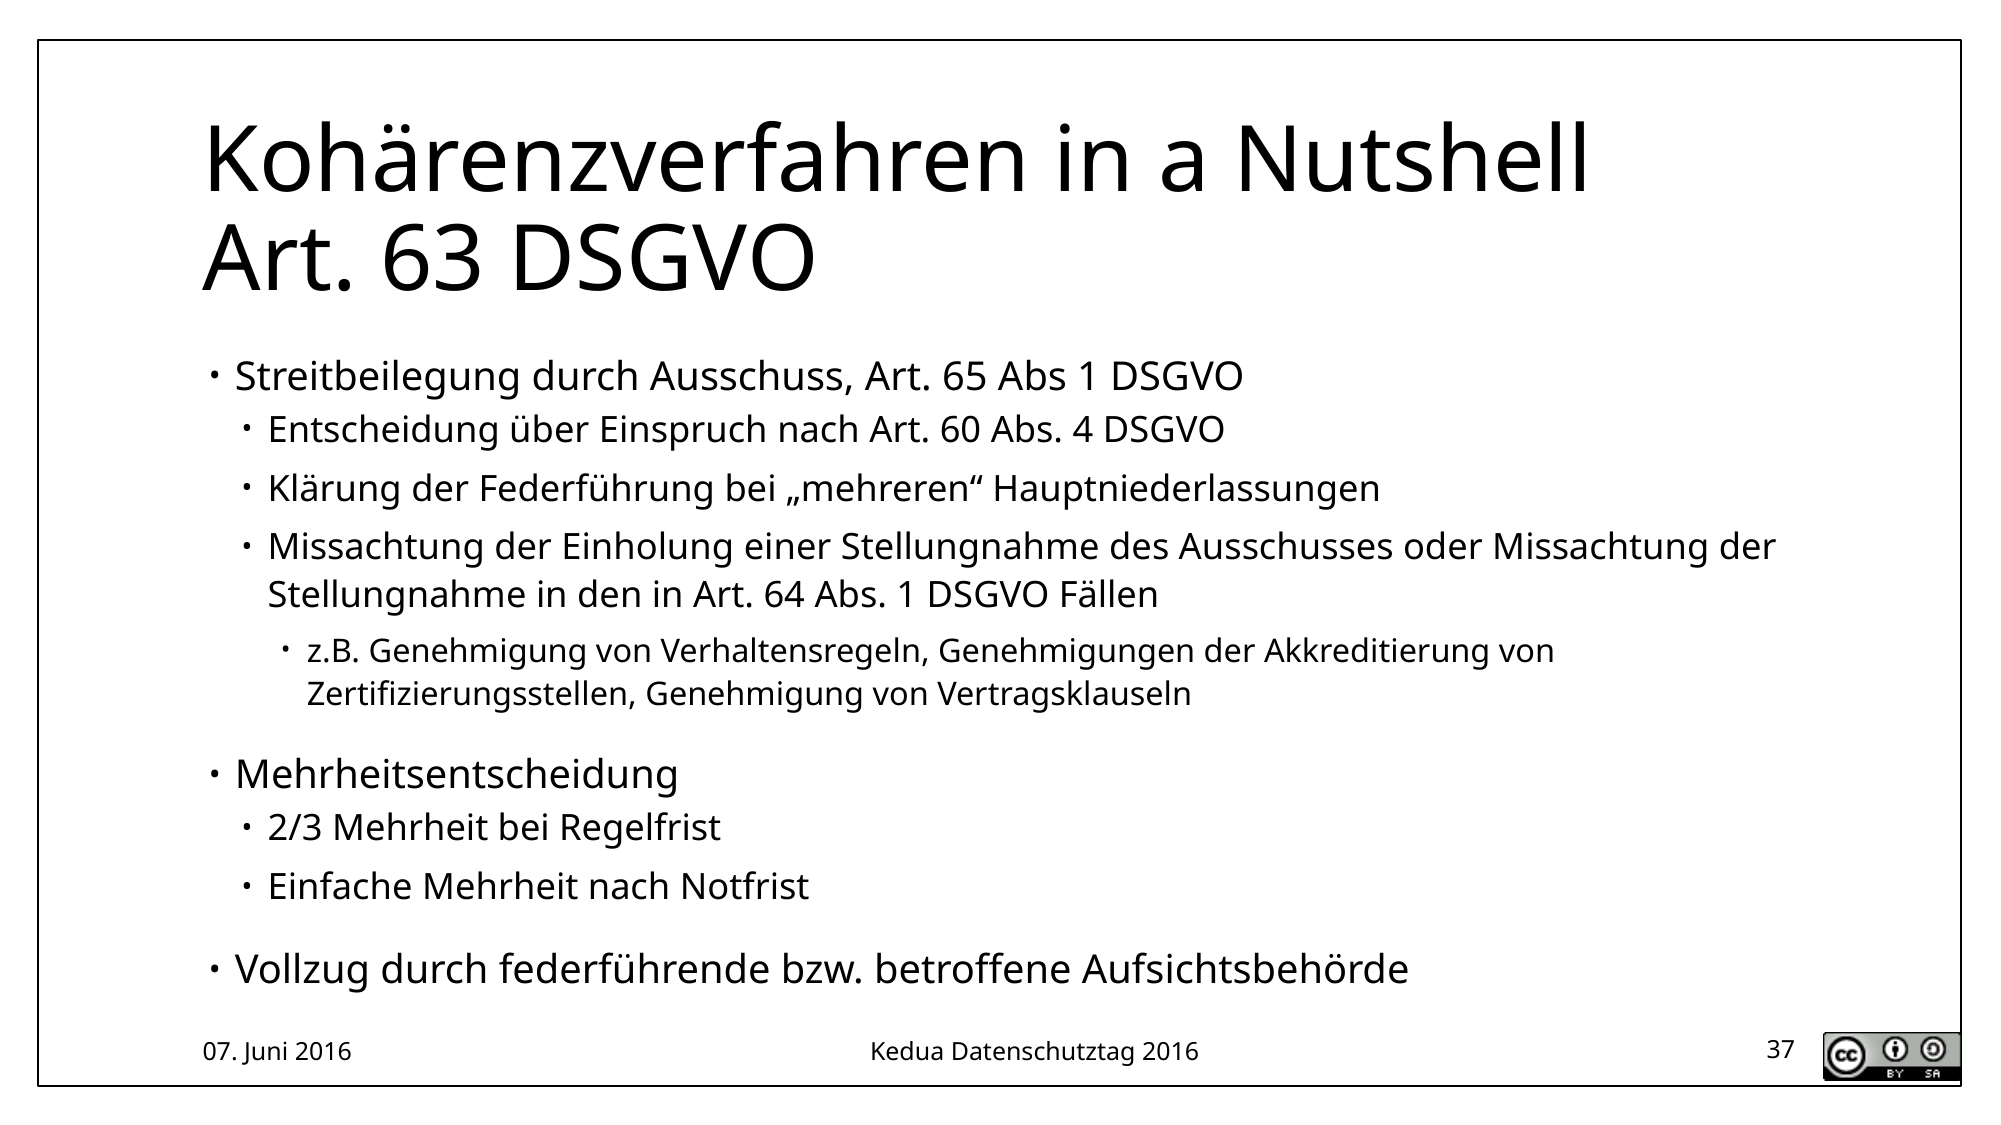

# Kohärenzverfahren in a Nutshell Art. 63 DSGVO
Streitbeilegung durch Ausschuss, Art. 65 Abs 1 DSGVO
Entscheidung über Einspruch nach Art. 60 Abs. 4 DSGVO
Klärung der Federführung bei „mehreren“ Hauptniederlassungen
Missachtung der Einholung einer Stellungnahme des Ausschusses oder Missachtung der Stellungnahme in den in Art. 64 Abs. 1 DSGVO Fällen
z.B. Genehmigung von Verhaltensregeln, Genehmigungen der Akkreditierung von Zertifizierungsstellen, Genehmigung von Vertragsklauseln
Mehrheitsentscheidung
2/3 Mehrheit bei Regelfrist
Einfache Mehrheit nach Notfrist
Vollzug durch federführende bzw. betroffene Aufsichtsbehörde
07. Juni 2016
Kedua Datenschutztag 2016